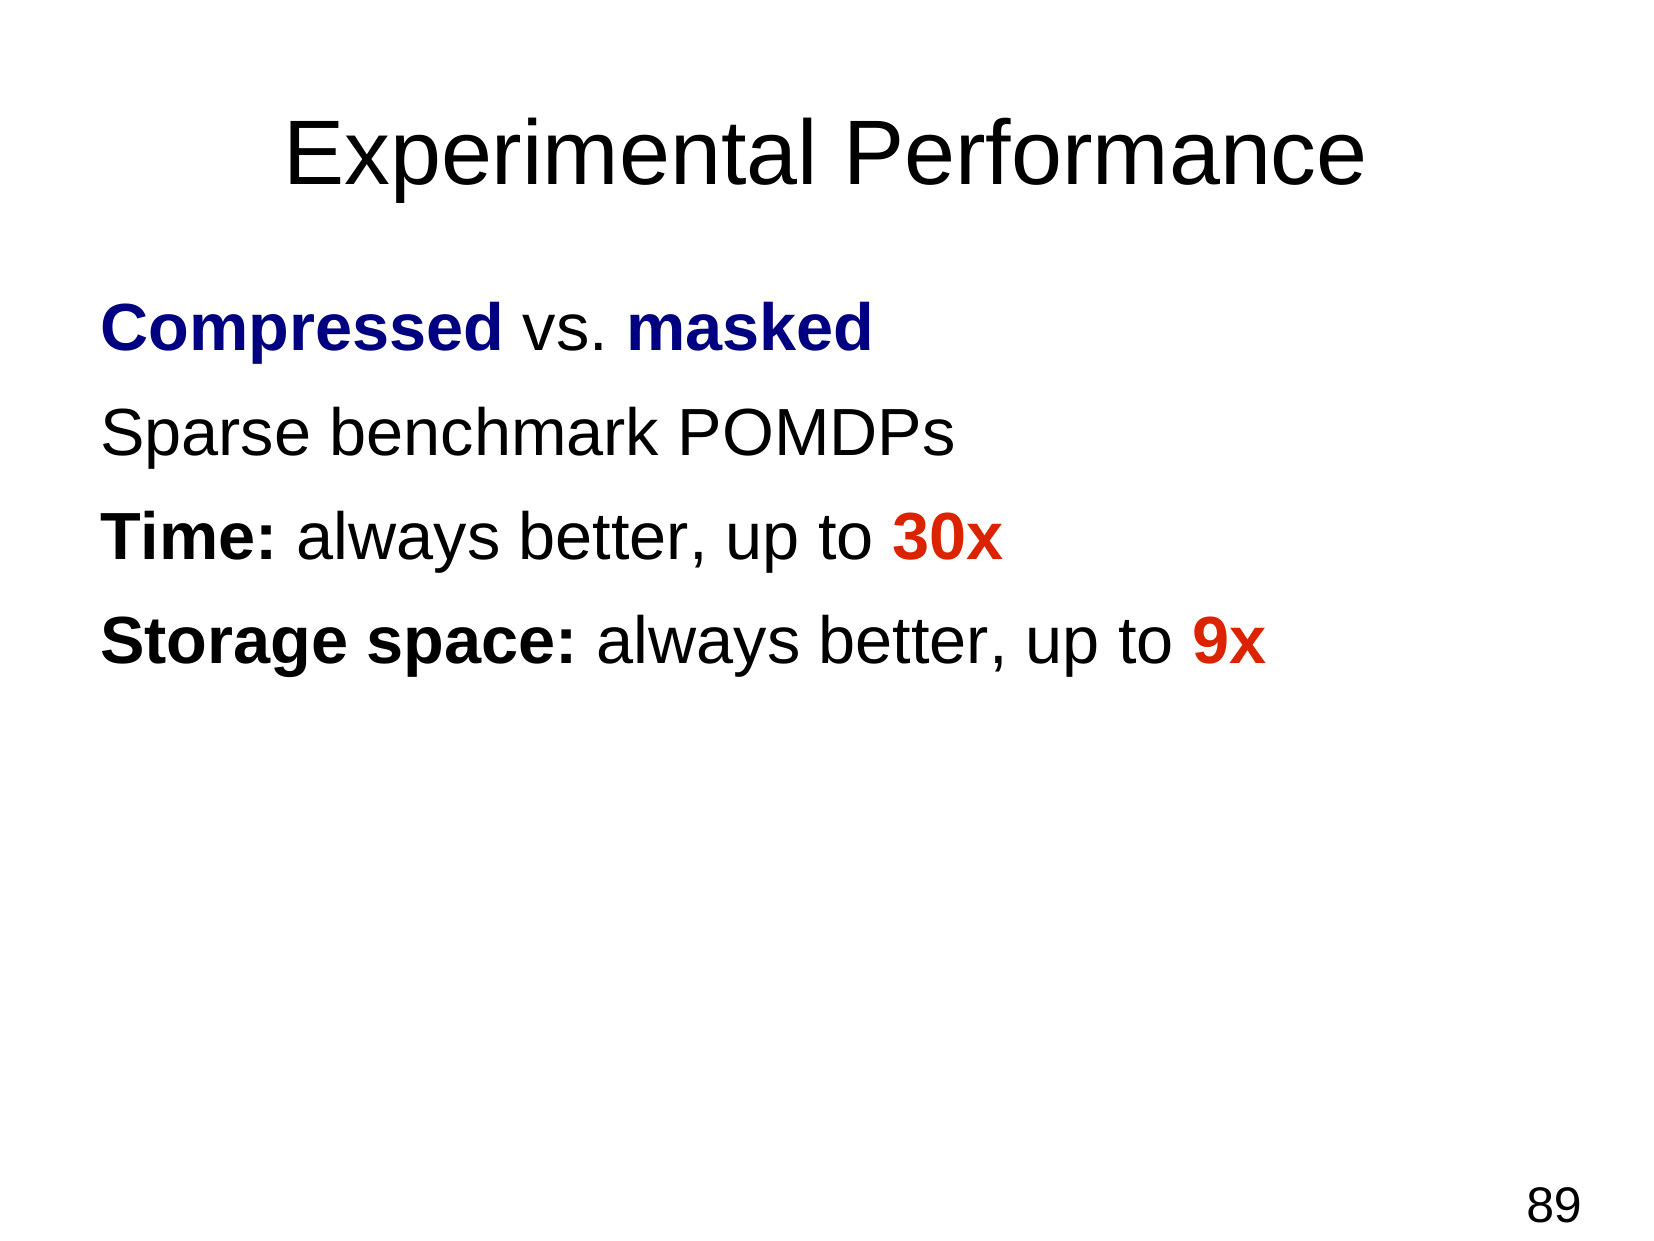

# Experimental Performance
Compressed vs. masked
Sparse benchmark POMDPs
Time: always better, up to 30x
Storage space: always better, up to 9x